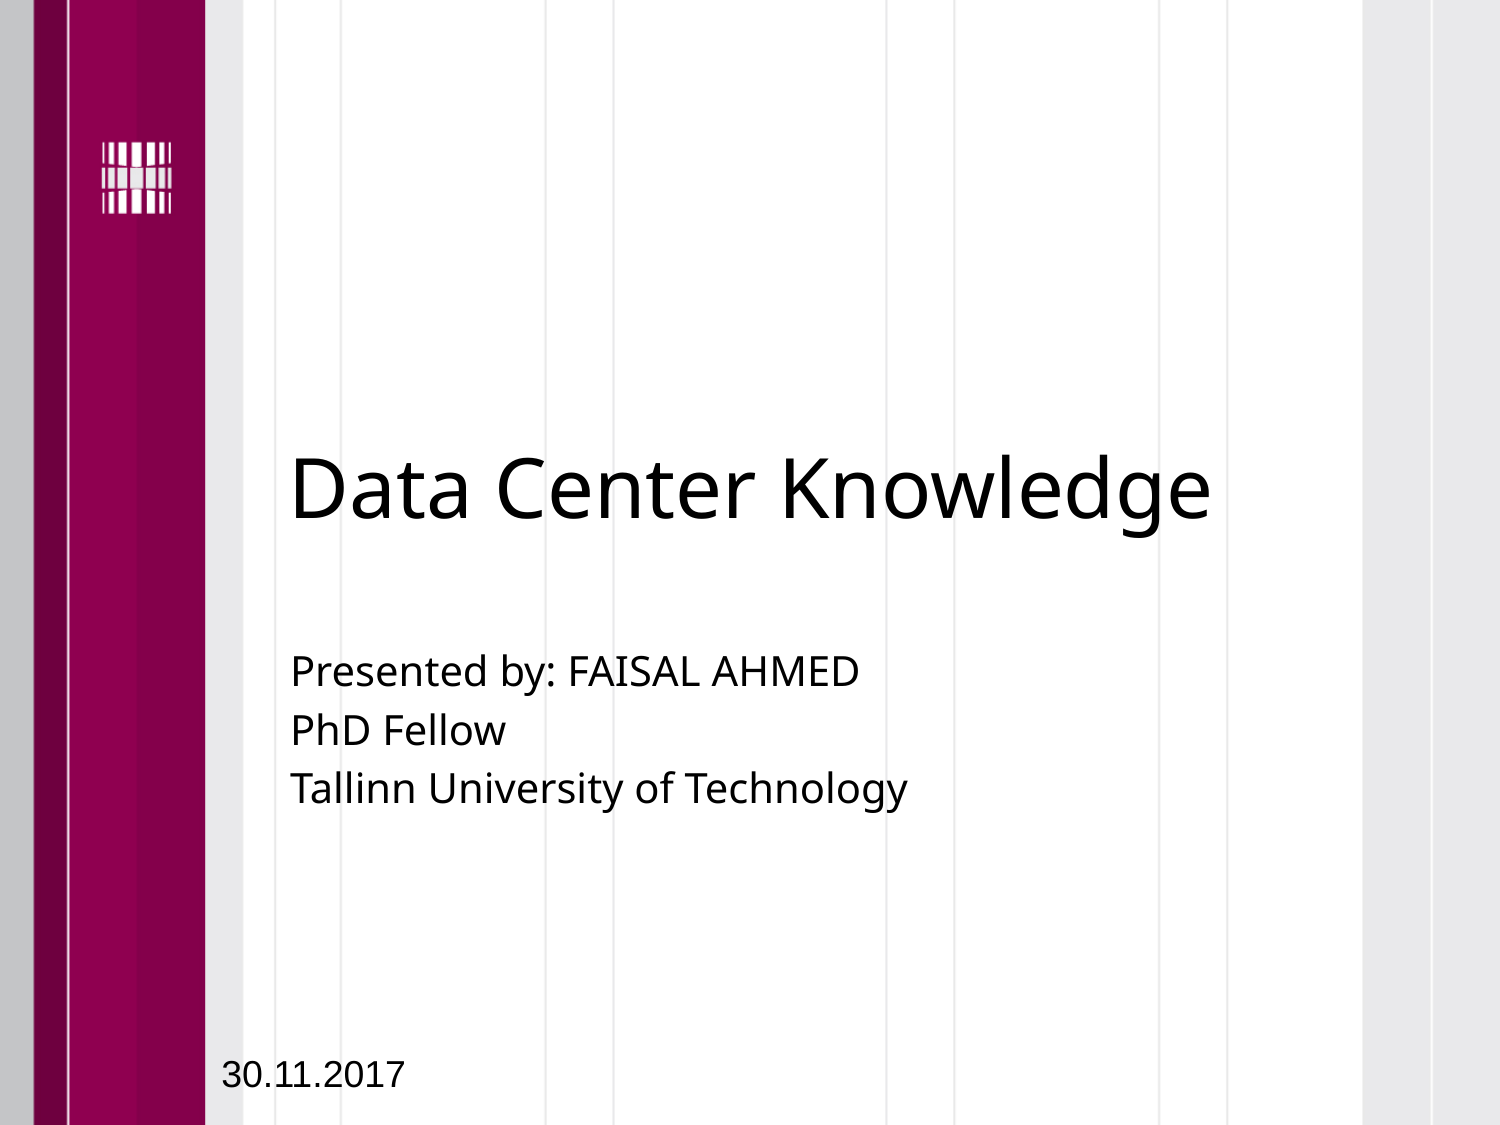

# Data Center Knowledge
Presented by: FAISAL AHMED
PhD Fellow
Tallinn University of Technology
30.11.2017